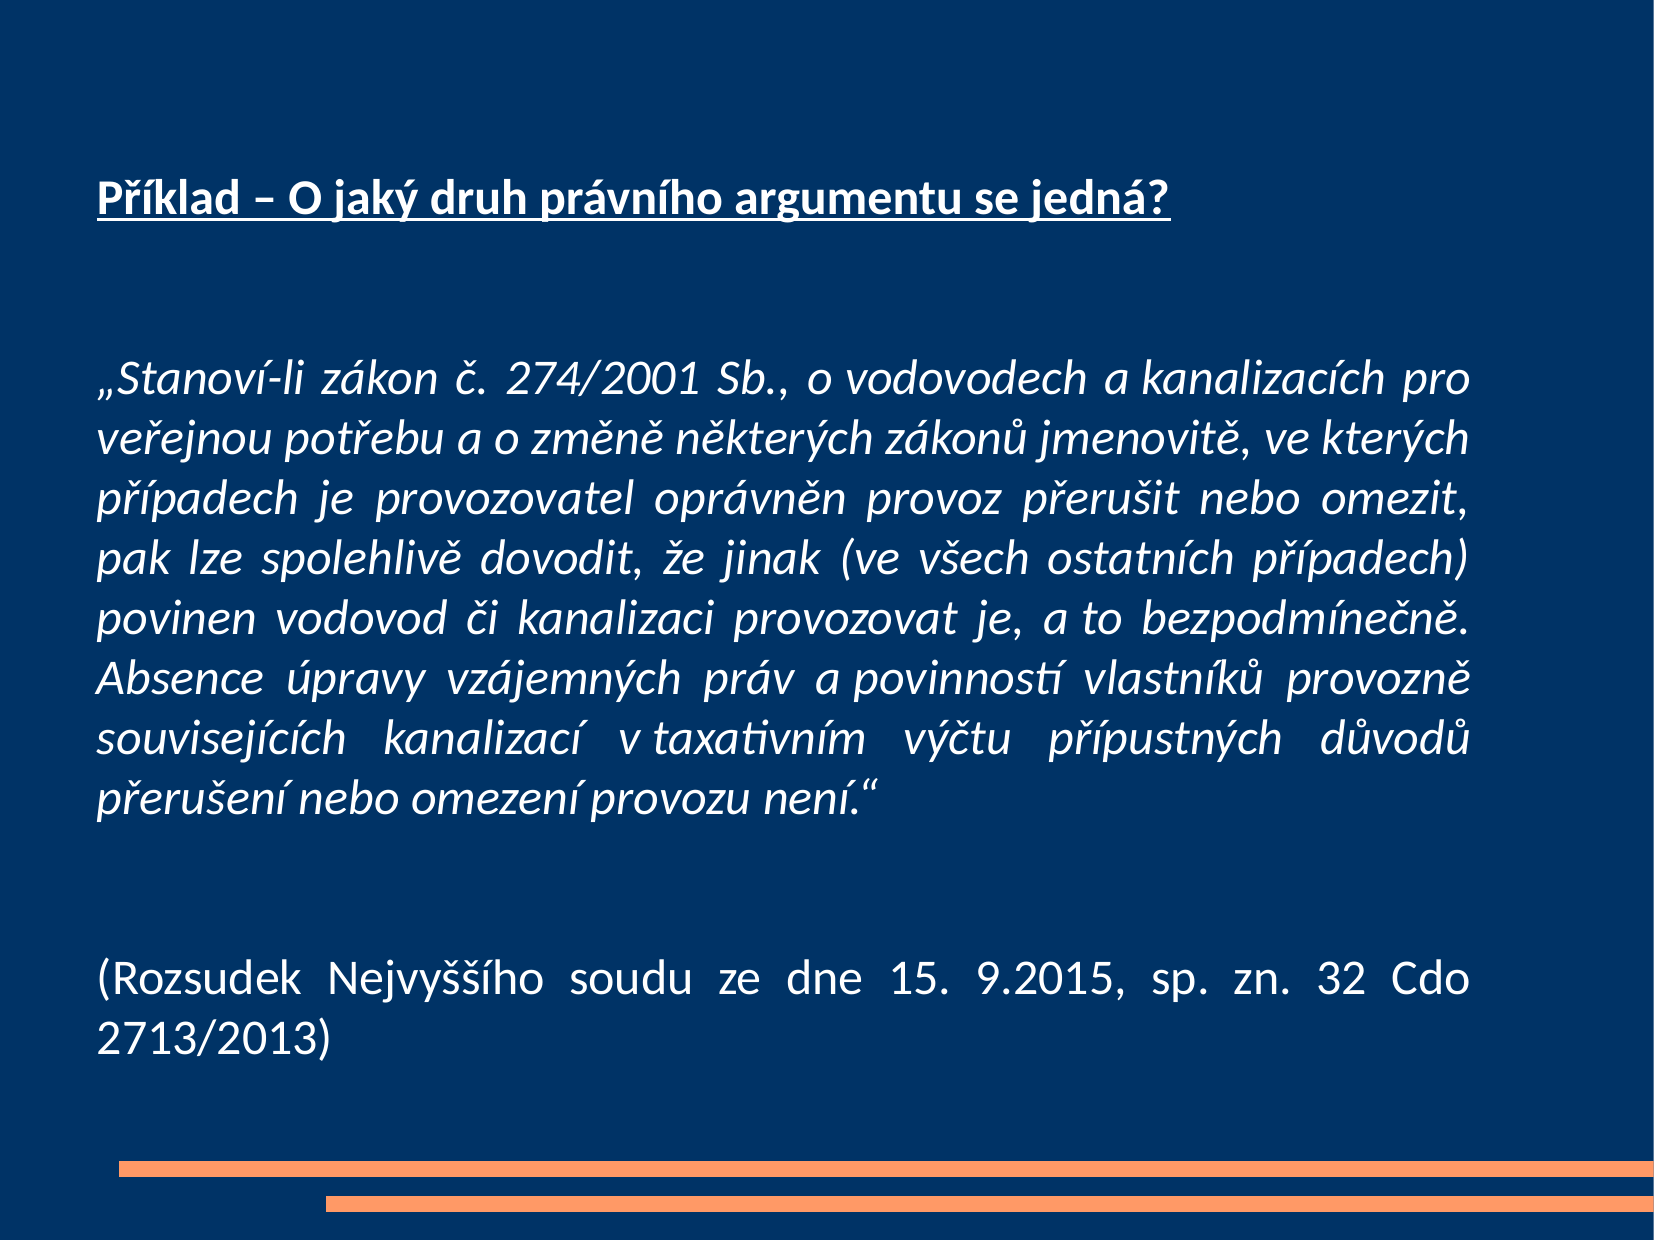

Příklad – O jaký druh právního argumentu se jedná?
„Stanoví-li zákon č. 274/2001 Sb., o vodovodech a kanalizacích pro veřejnou potřebu a o změně některých zákonů jmenovitě, ve kterých případech je provozovatel oprávněn provoz přerušit nebo omezit, pak lze spolehlivě dovodit, že jinak (ve všech ostatních případech) povinen vodovod či kanalizaci provozovat je, a to bezpodmínečně. Absence úpravy vzájemných práv a povinností vlastníků provozně souvisejících kanalizací v taxativním výčtu přípustných důvodů přerušení nebo omezení provozu není.“
(Rozsudek Nejvyššího soudu ze dne 15. 9.2015, sp. zn. 32 Cdo 2713/2013)